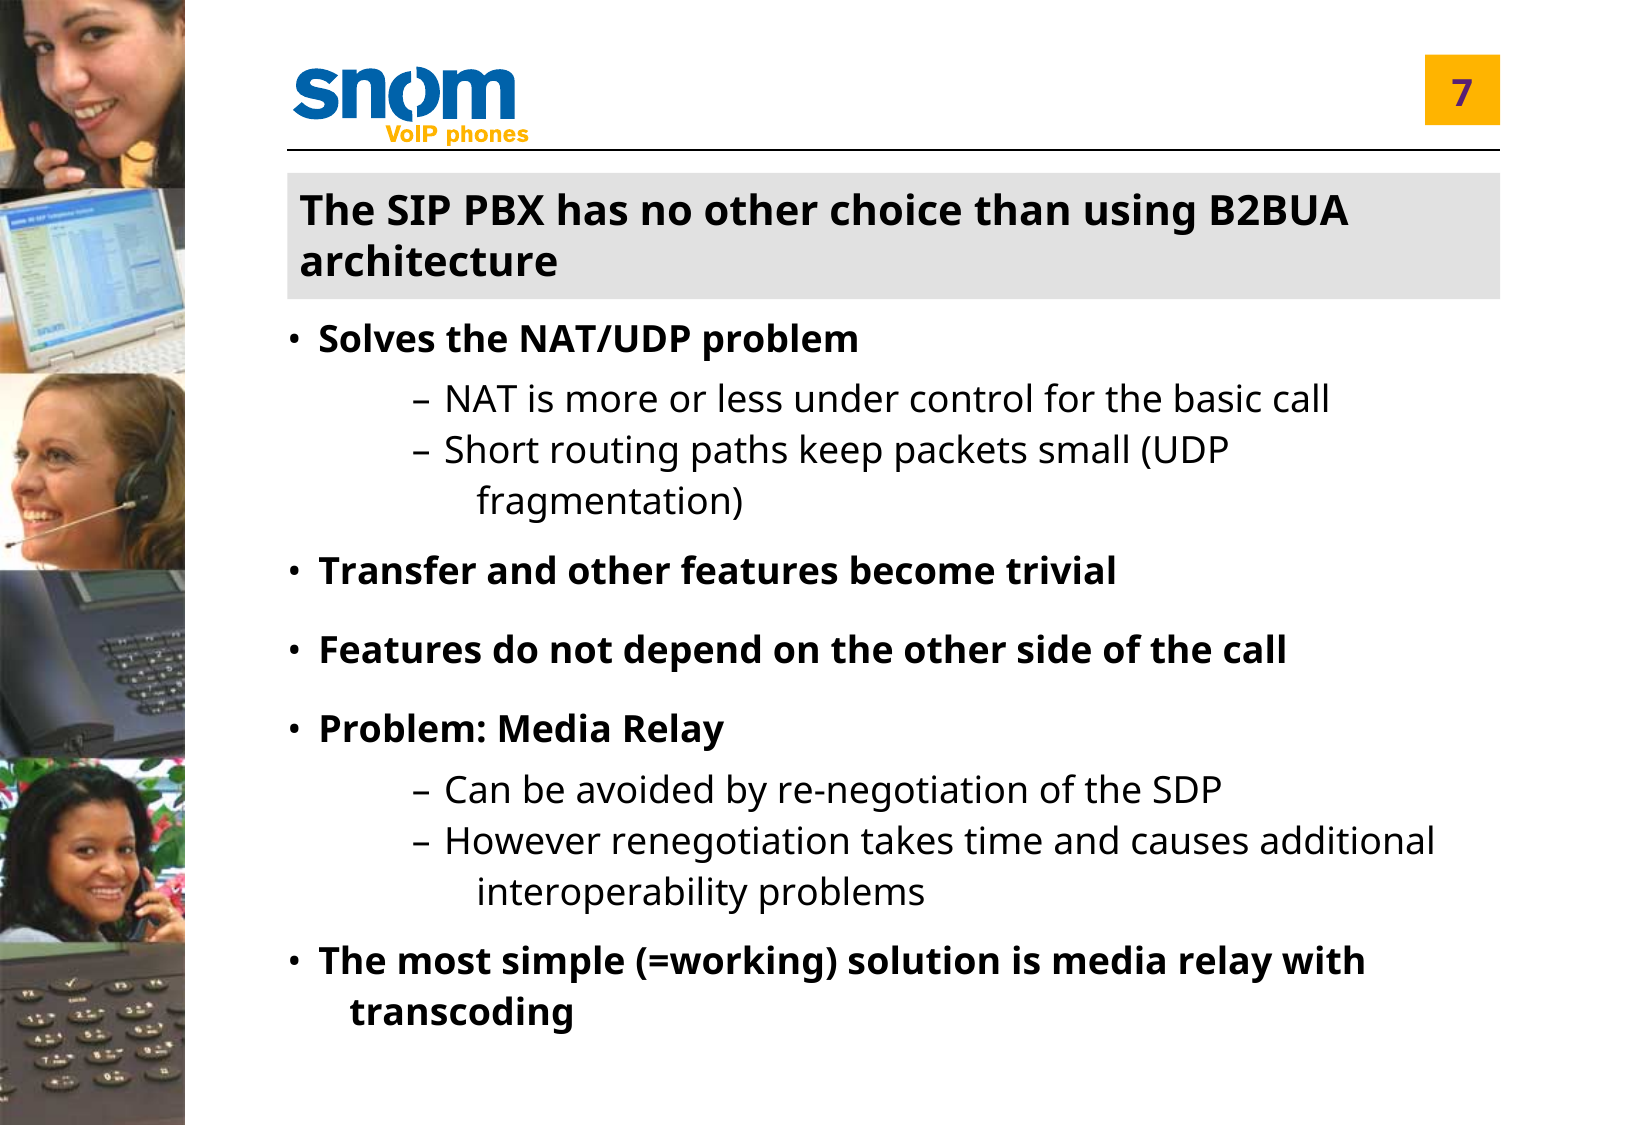

7
# The SIP PBX has no other choice than using B2BUA architecture
Solves the NAT/UDP problem
NAT is more or less under control for the basic call
Short routing paths keep packets small (UDP fragmentation)
Transfer and other features become trivial
Features do not depend on the other side of the call
Problem: Media Relay
Can be avoided by re-negotiation of the SDP
However renegotiation takes time and causes additional interoperability problems
The most simple (=working) solution is media relay with transcoding